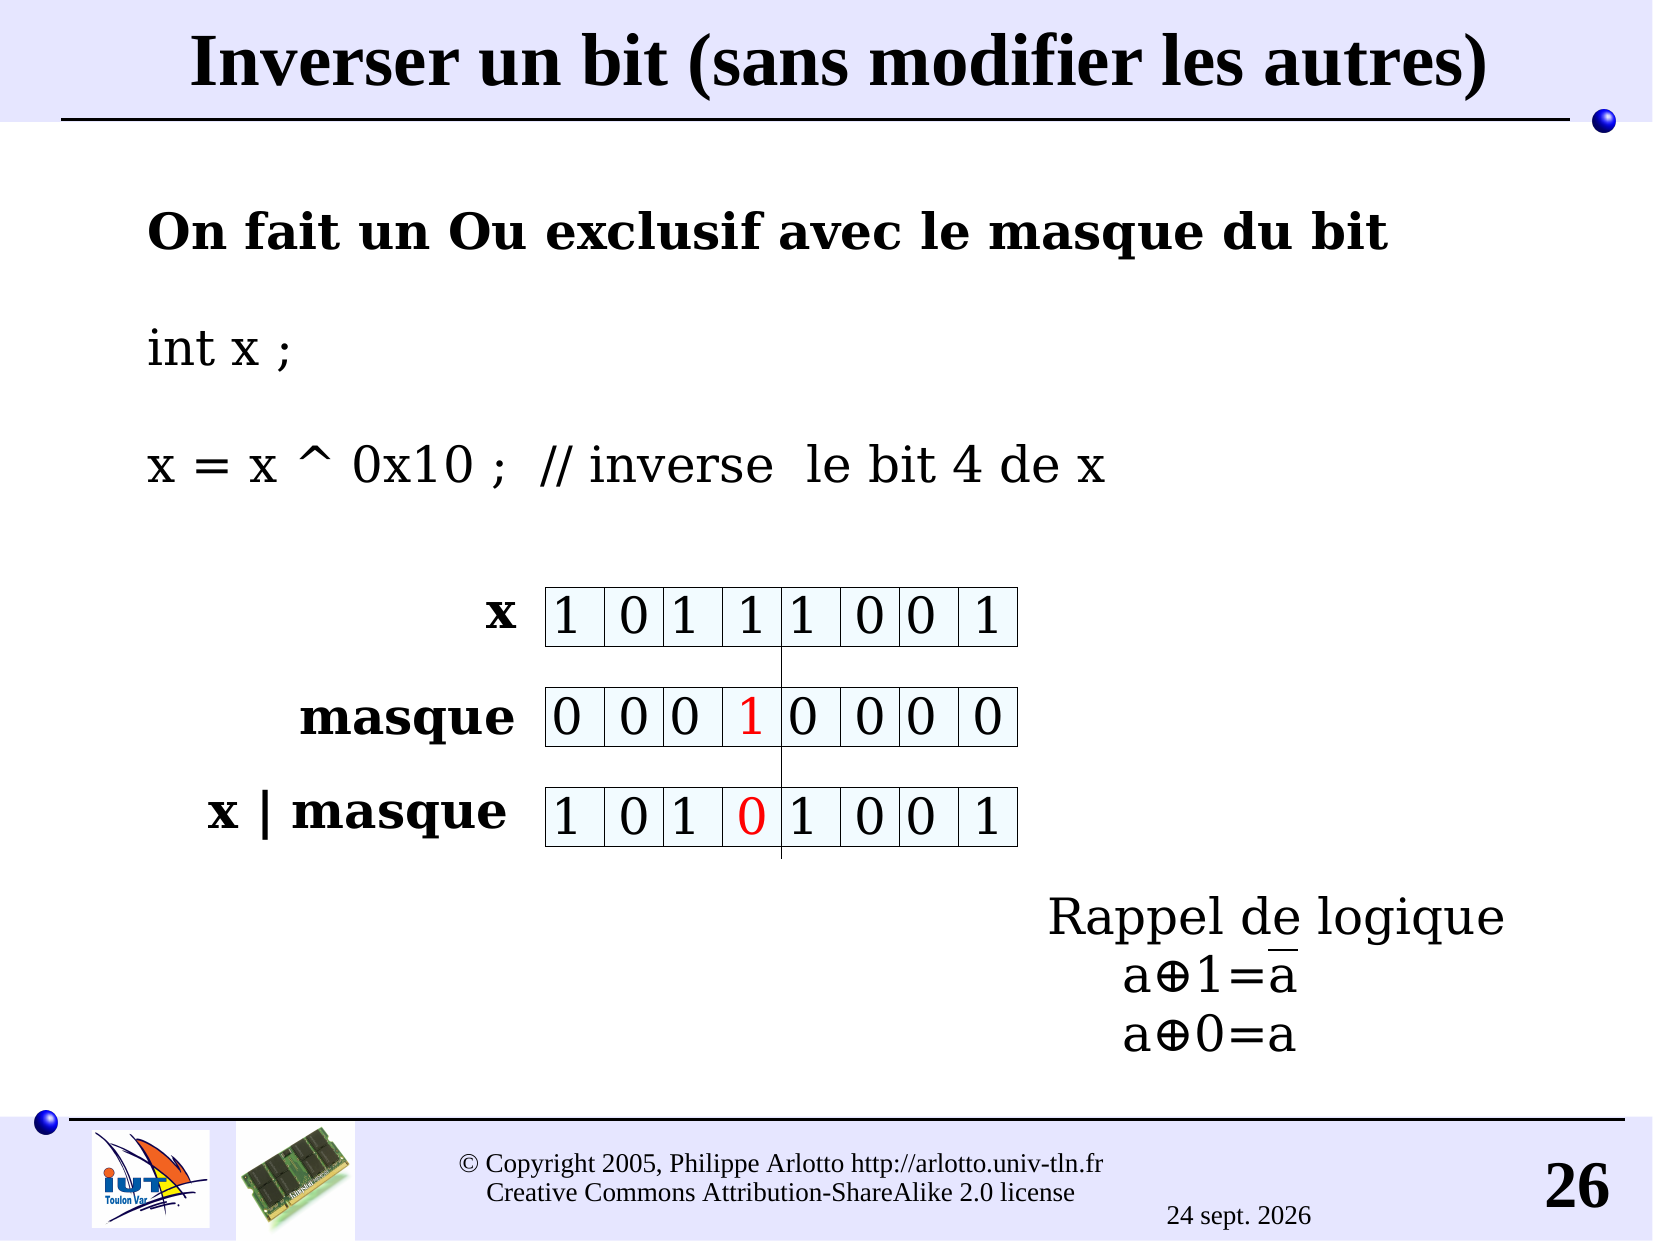

# Inverser un bit (sans modifier les autres)
On fait un Ou exclusif avec le masque du bit
int x ;
x = x ^ 0x10 ; // inverse le bit 4 de x
x
1
0
1
1
1
0
0
1
0
0
0
1
0
0
0
0
masque
x | masque
1
0
1
0
1
0
0
1
Rappel de logique
	a⊕1=a
	a⊕0=a